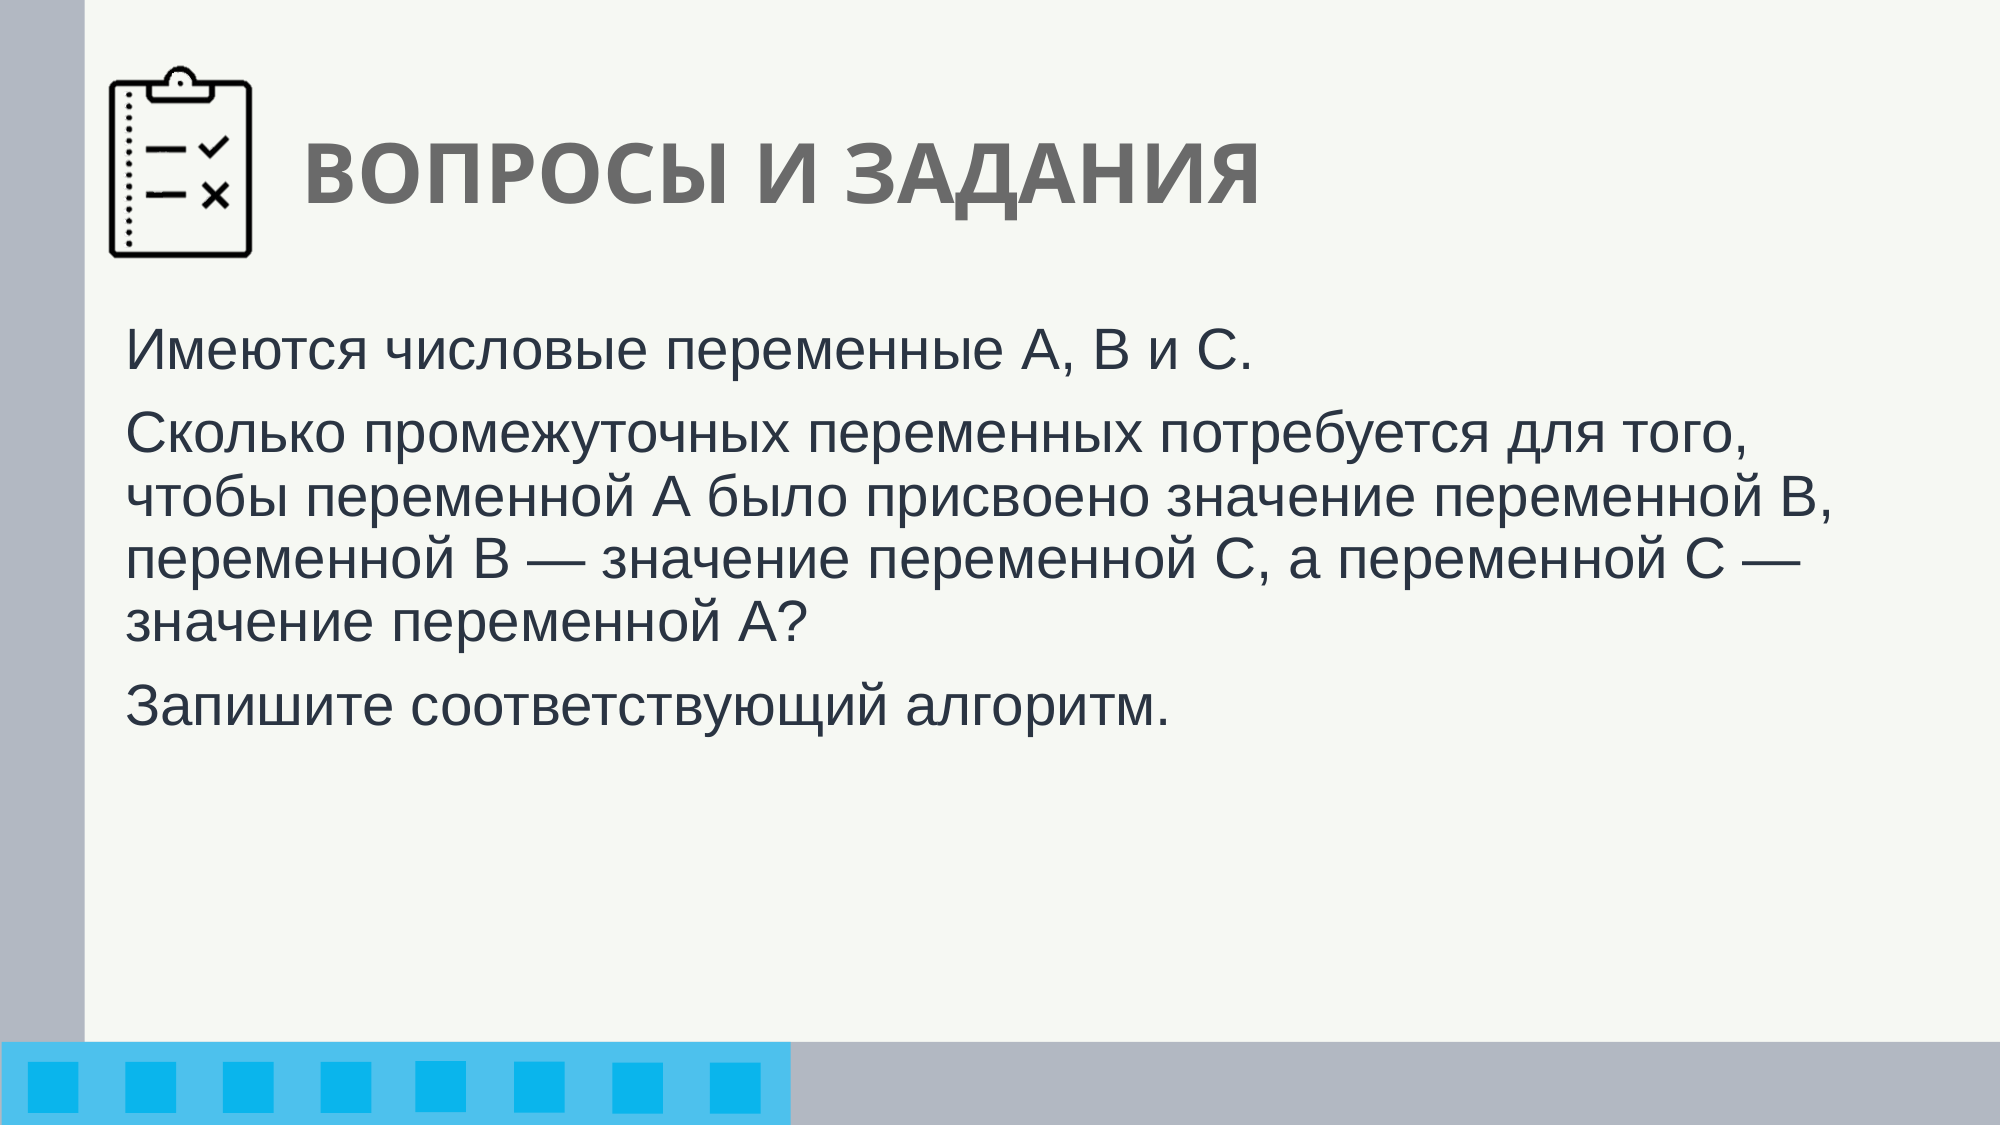

# ВОПРОСЫ И ЗАДАНИЯ
Имеются числовые переменные А, В и С.
Сколько промежуточных переменных потребуется для того, чтобы переменной А было присвоено значение переменной В, переменной В — значение переменной С, а переменной С — значение переменной А?
Запишите соответствующий алгоритм.